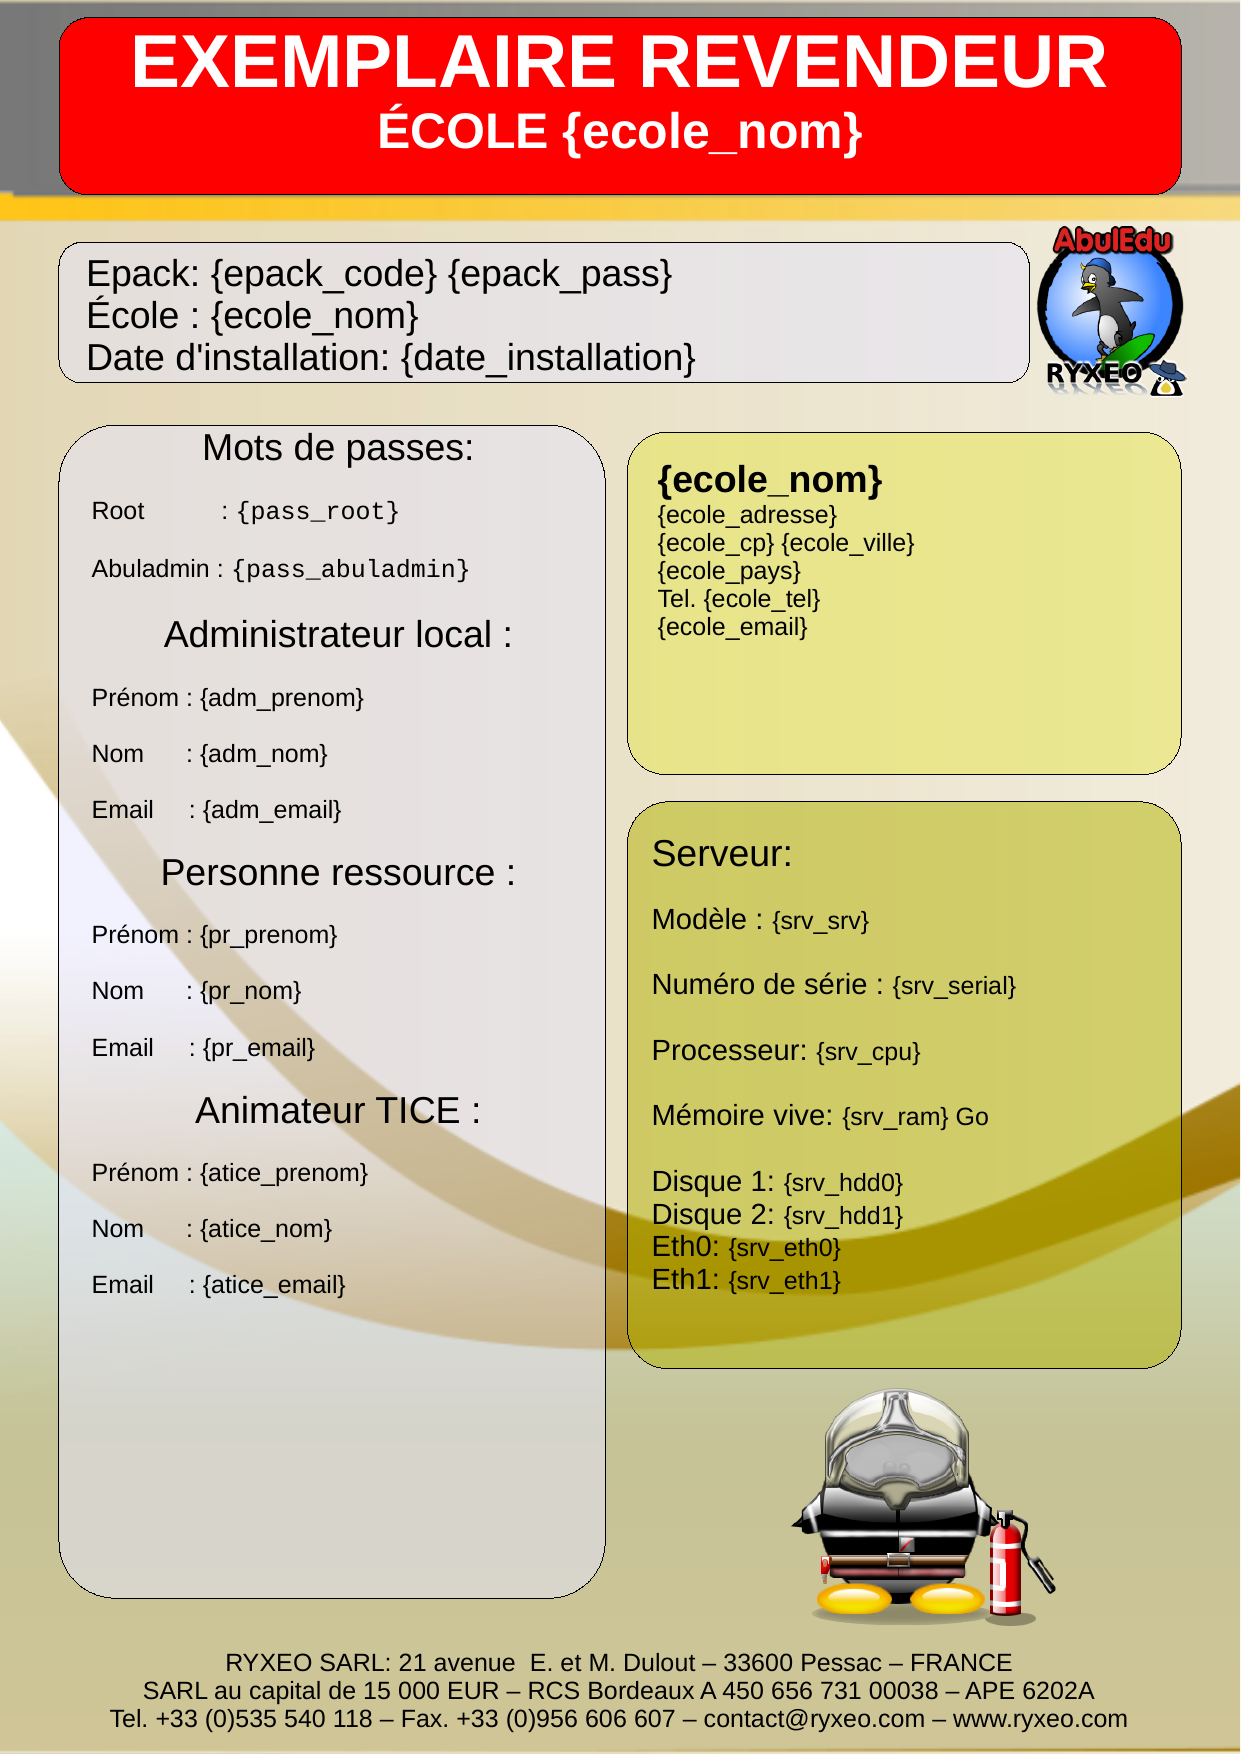

EXEMPLAIRE REVENDEUR
ÉCOLE {ecole_nom}
Epack: {epack_code} {epack_pass}
École : {ecole_nom}
Date d'installation: {date_installation}
Mots de passes:
Root : {pass_root}
Abuladmin : {pass_abuladmin}
Administrateur local :
Prénom : {adm_prenom}
Nom : {adm_nom}
Email : {adm_email}
Personne ressource :
Prénom : {pr_prenom}
Nom : {pr_nom}
Email : {pr_email}
Animateur TICE :
Prénom : {atice_prenom}
Nom : {atice_nom}
Email : {atice_email}
{ecole_nom}
{ecole_adresse}
{ecole_cp} {ecole_ville}
{ecole_pays}
Tel. {ecole_tel}
{ecole_email}
Serveur:
Modèle : {srv_srv}
Numéro de série : {srv_serial}
Processeur: {srv_cpu}
Mémoire vive: {srv_ram} Go
Disque 1: {srv_hdd0}
Disque 2: {srv_hdd1}
Eth0: {srv_eth0}
Eth1: {srv_eth1}
RYXEO SARL: 21 avenue E. et M. Dulout – 33600 Pessac – FRANCE
SARL au capital de 15 000 EUR – RCS Bordeaux A 450 656 731 00038 – APE 6202A
Tel. +33 (0)535 540 118 – Fax. +33 (0)956 606 607 – contact@ryxeo.com – www.ryxeo.com